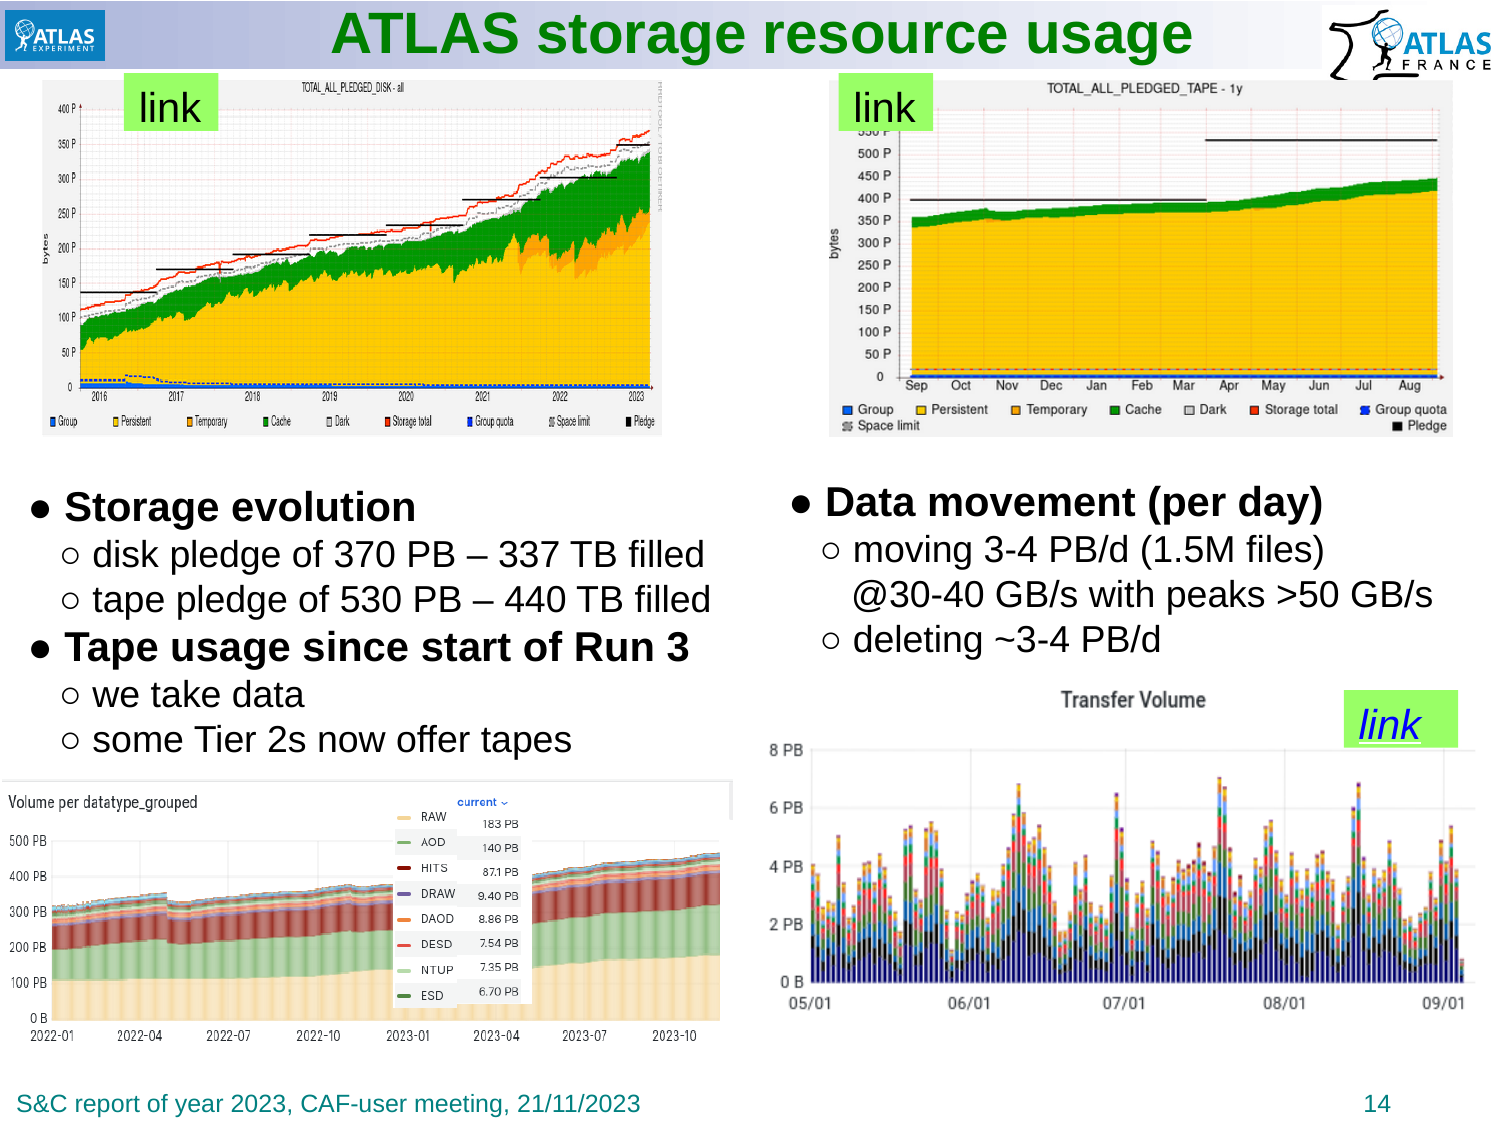

ATLAS storage resource usage
link
link
● Data movement (per day)
 ○ moving 3-4 PB/d (1.5M files)
 @30-40 GB/s with peaks >50 GB/s
 ○ deleting ~3-4 PB/d
● Storage evolution
 ○ disk pledge of 370 PB – 337 TB filled
 ○ tape pledge of 530 PB – 440 TB filled
● Tape usage since start of Run 3
 ○ we take data
 ○ some Tier 2s now offer tapes
link